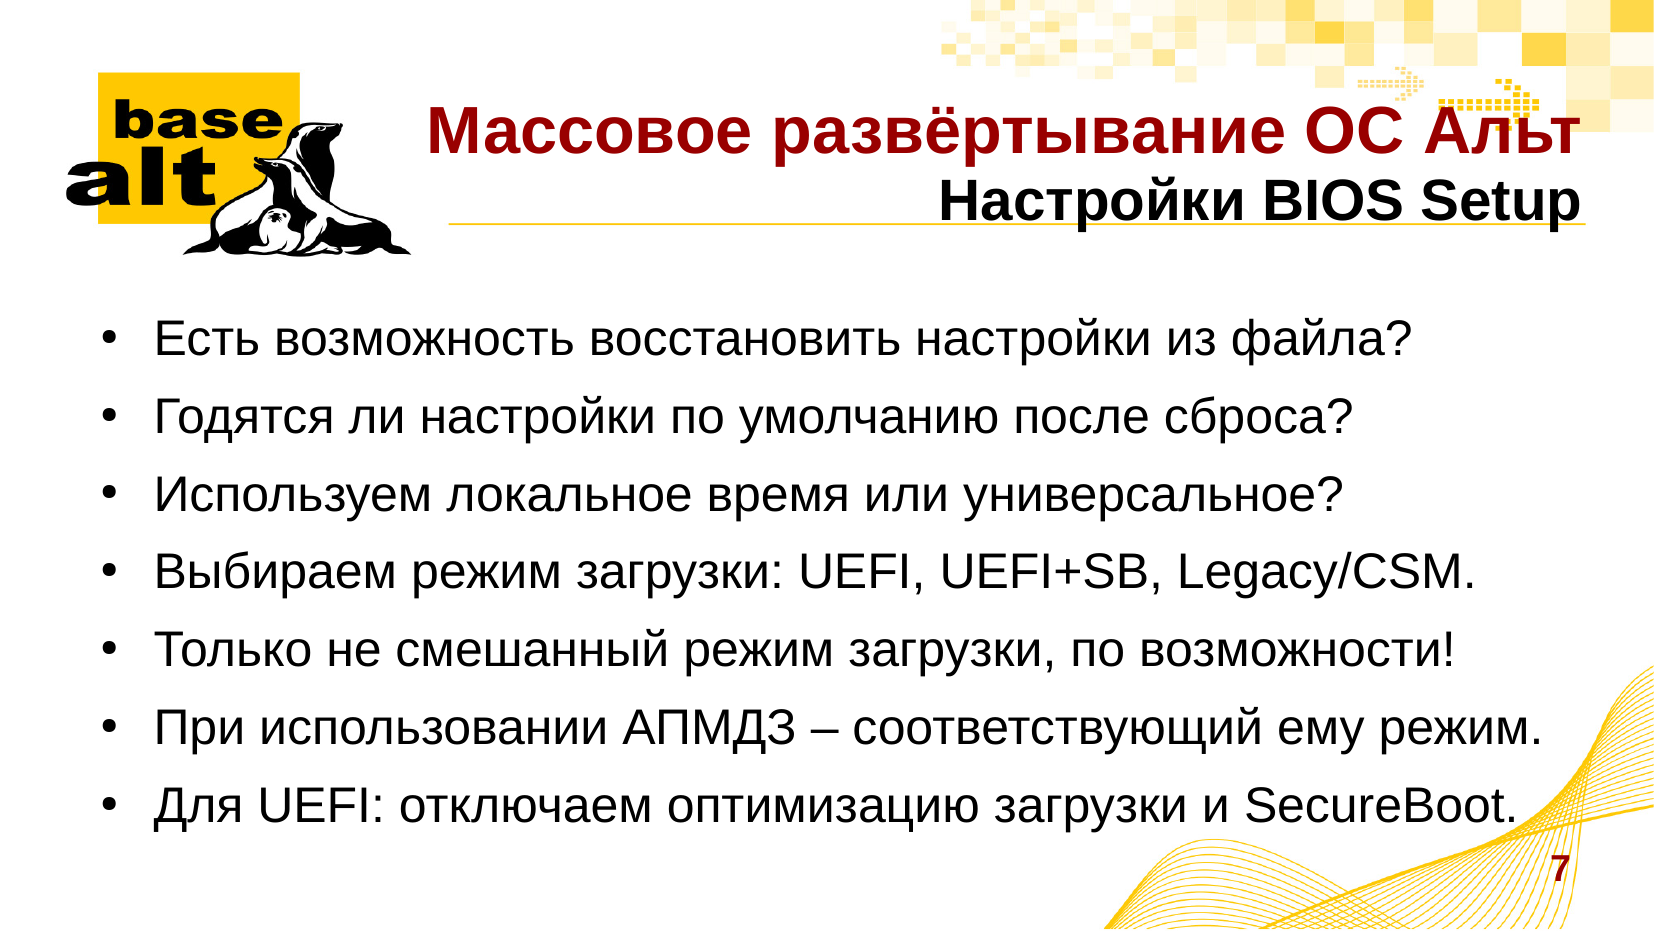

# Массовое развёртывание ОС Альт Настройки BIOS Setup
Есть возможность восстановить настройки из файла?
Годятся ли настройки по умолчанию после сброса?
Используем локальное время или универсальное?
Выбираем режим загрузки: UEFI, UEFI+SB, Legacy/CSM.
Только не смешанный режим загрузки, по возможности!
При использовании АПМДЗ – соответствующий ему режим.
Для UEFI: отключаем оптимизацию загрузки и SecureBoot.
7